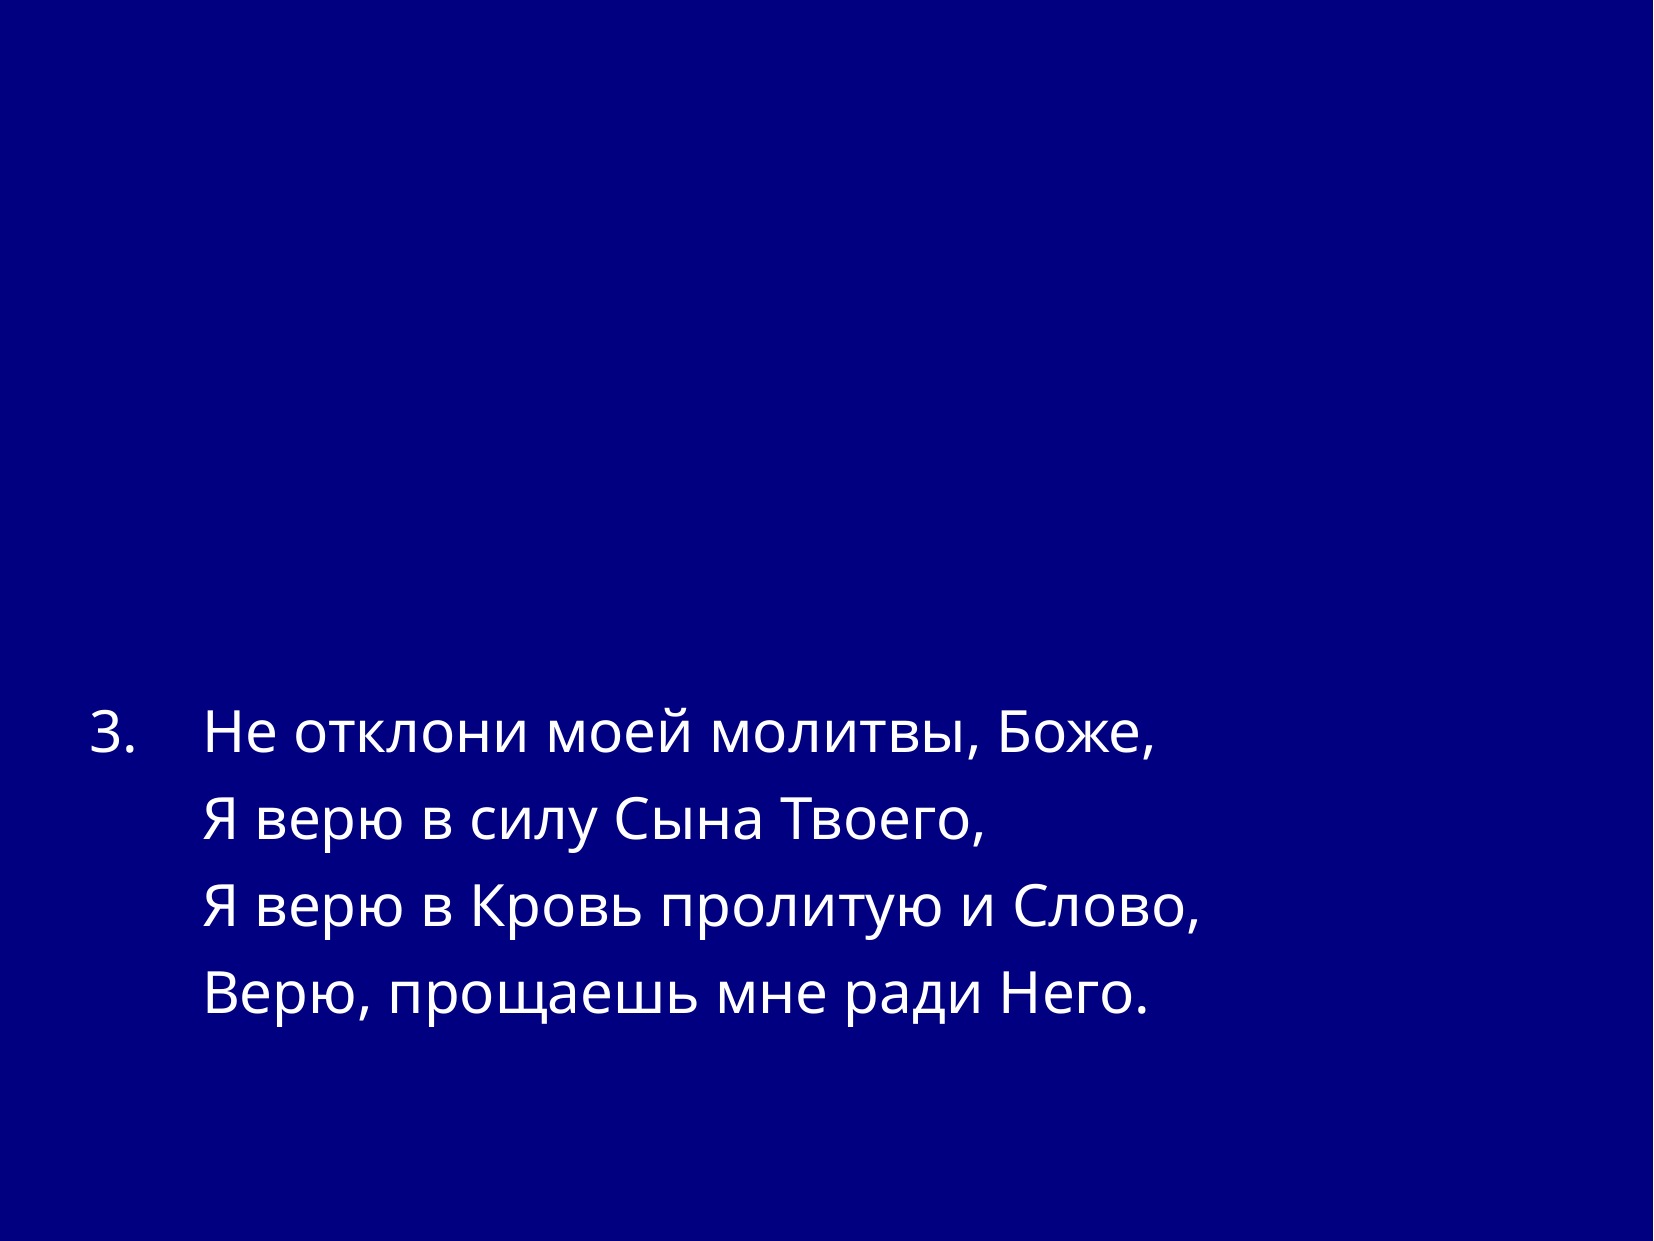

3.	Не отклони моей молитвы, Боже,
	Я верю в силу Сына Твоего,
	Я верю в Кровь пролитую и Слово,
	Верю, прощаешь мне ради Него.